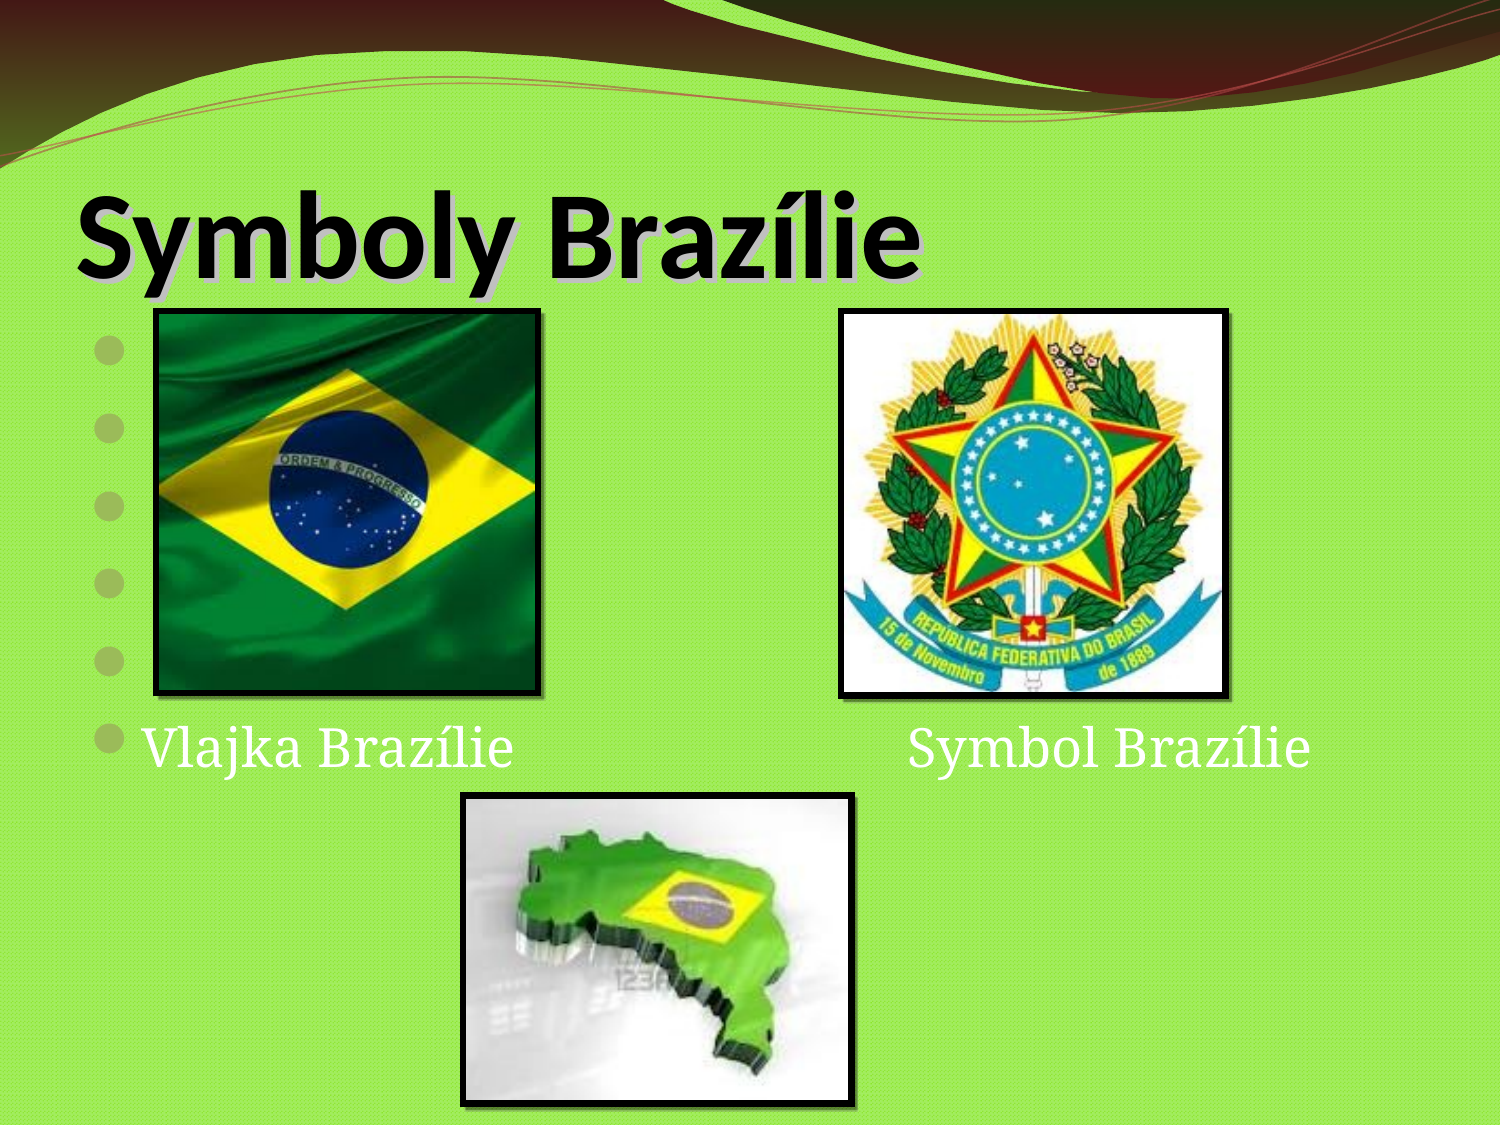

# Symboly Brazílie
Vlajka Brazílie Symbol Brazílie